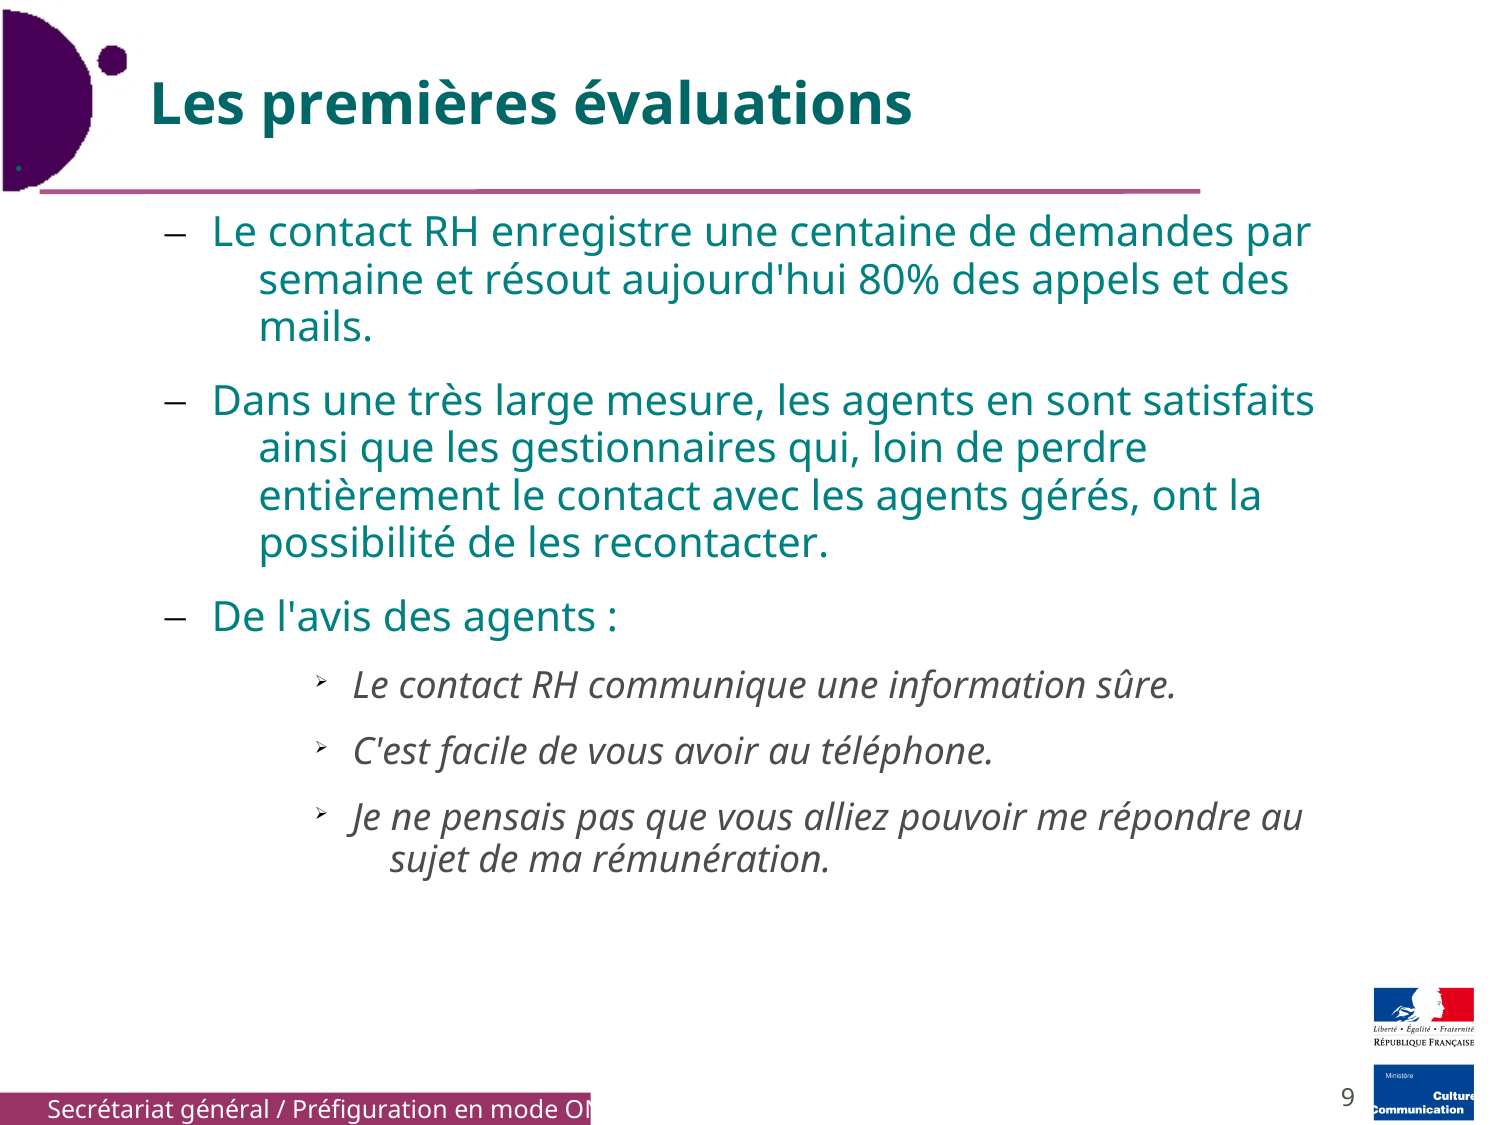

Les premières évaluations
# Le contact RH enregistre une centaine de demandes par semaine et résout aujourd'hui 80% des appels et des mails.
Dans une très large mesure, les agents en sont satisfaits ainsi que les gestionnaires qui, loin de perdre entièrement le contact avec les agents gérés, ont la possibilité de les recontacter.
De l'avis des agents :
Le contact RH communique une information sûre.
C'est facile de vous avoir au téléphone.
Je ne pensais pas que vous alliez pouvoir me répondre au sujet de ma rémunération.
9